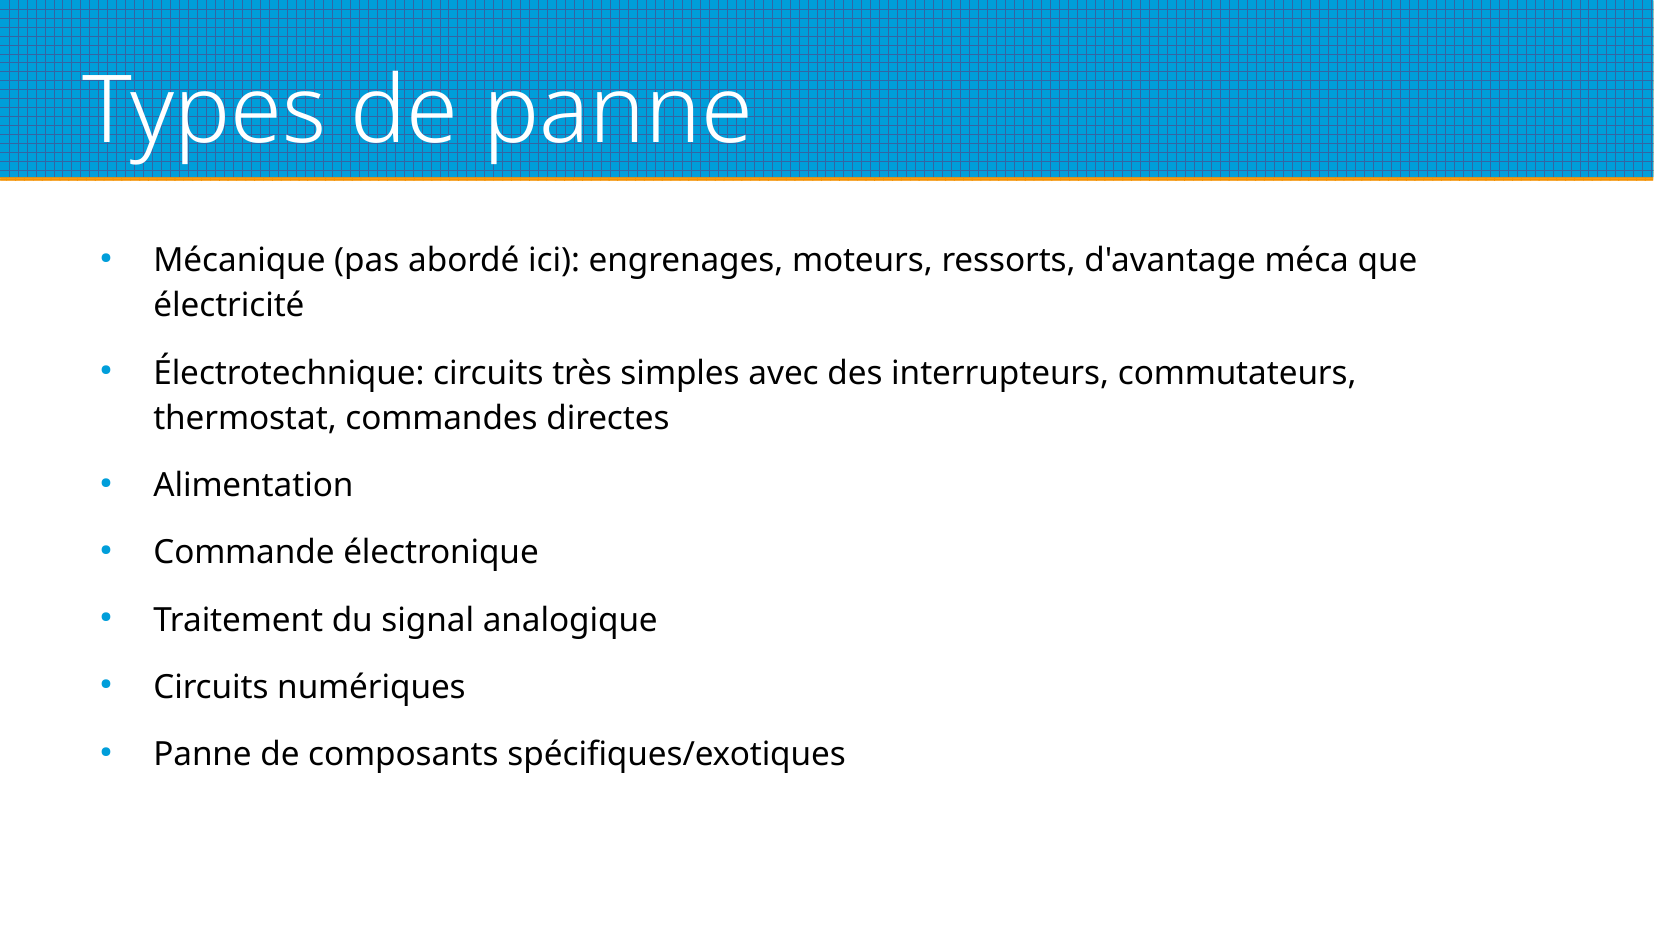

# Types de panne
Mécanique (pas abordé ici): engrenages, moteurs, ressorts, d'avantage méca que électricité
Électrotechnique: circuits très simples avec des interrupteurs, commutateurs, thermostat, commandes directes
Alimentation
Commande électronique
Traitement du signal analogique
Circuits numériques
Panne de composants spécifiques/exotiques